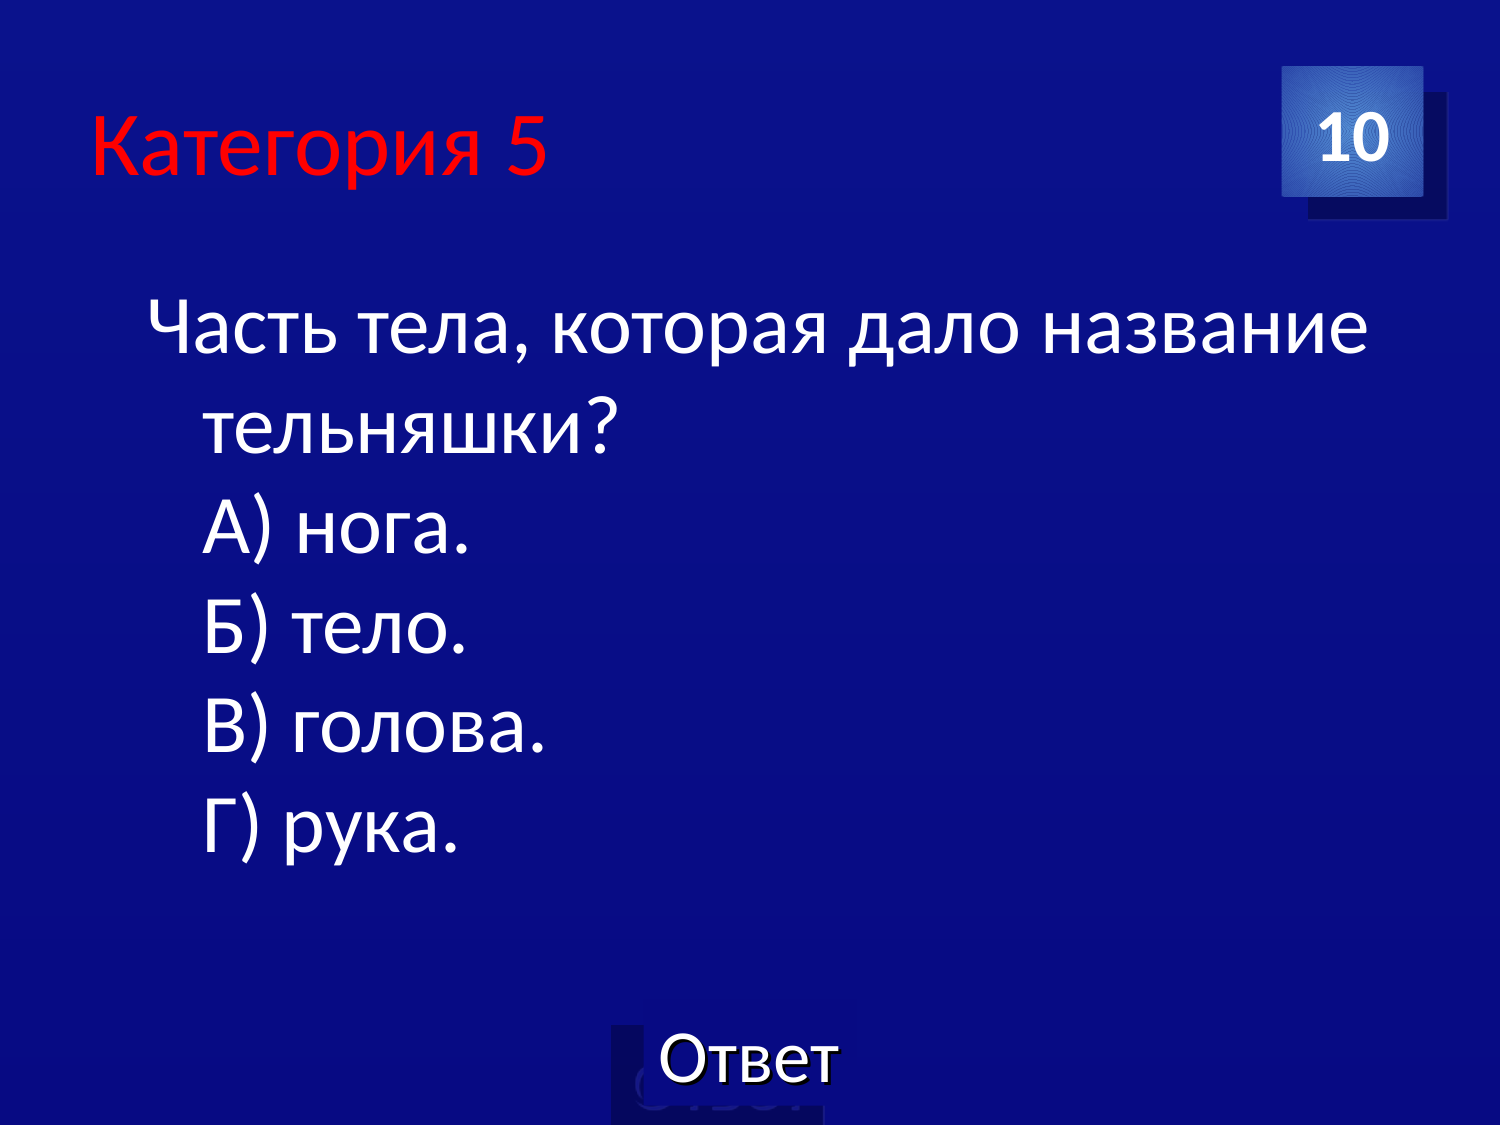

# Категория 5
10
Часть тела, которая дало название тельняшки?
А) нога.
Б) тело.
В) голова.
Г) рука.